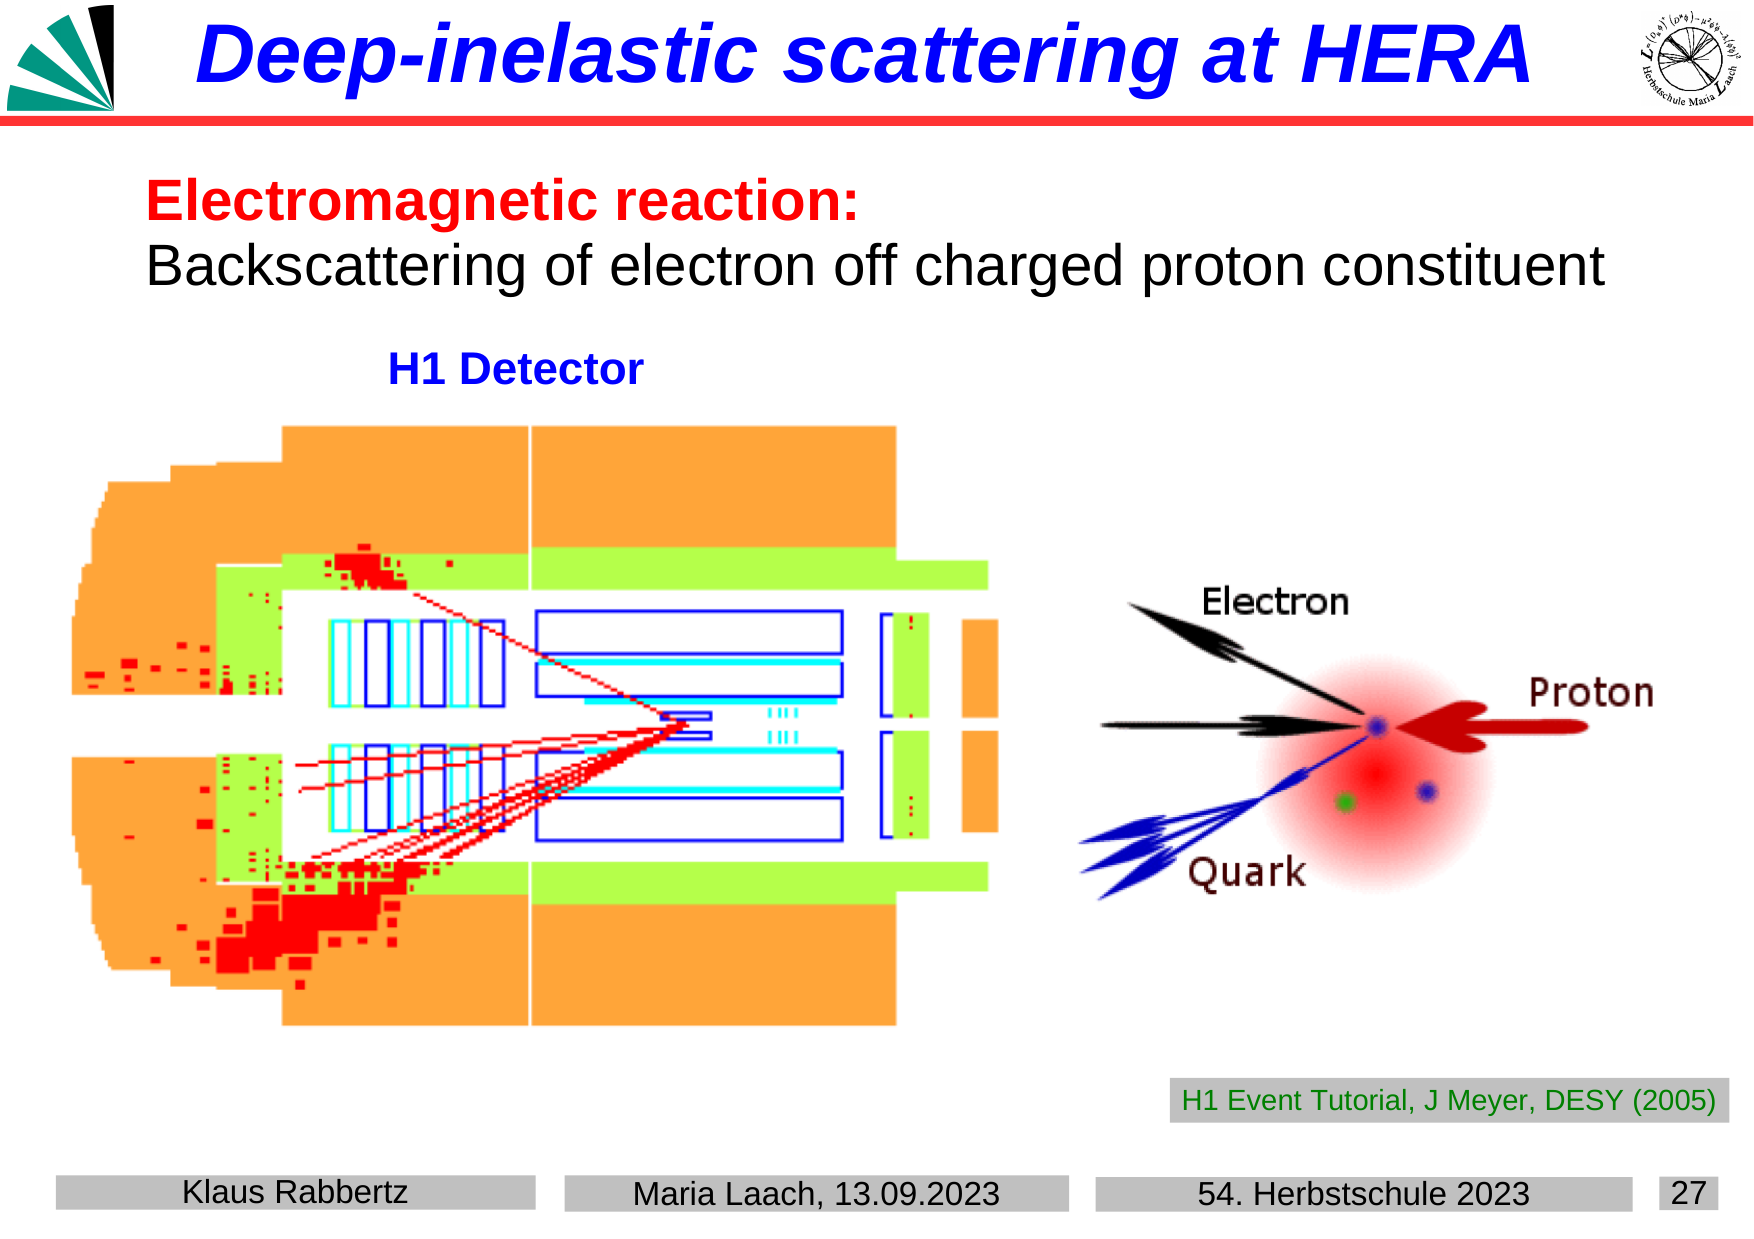

# Deep-inelastic scattering at HERA
Electromagnetic reaction:
Backscattering of electron off charged proton constituent
H1 Detector
H1 Event Tutorial, J Meyer, DESY (2005)